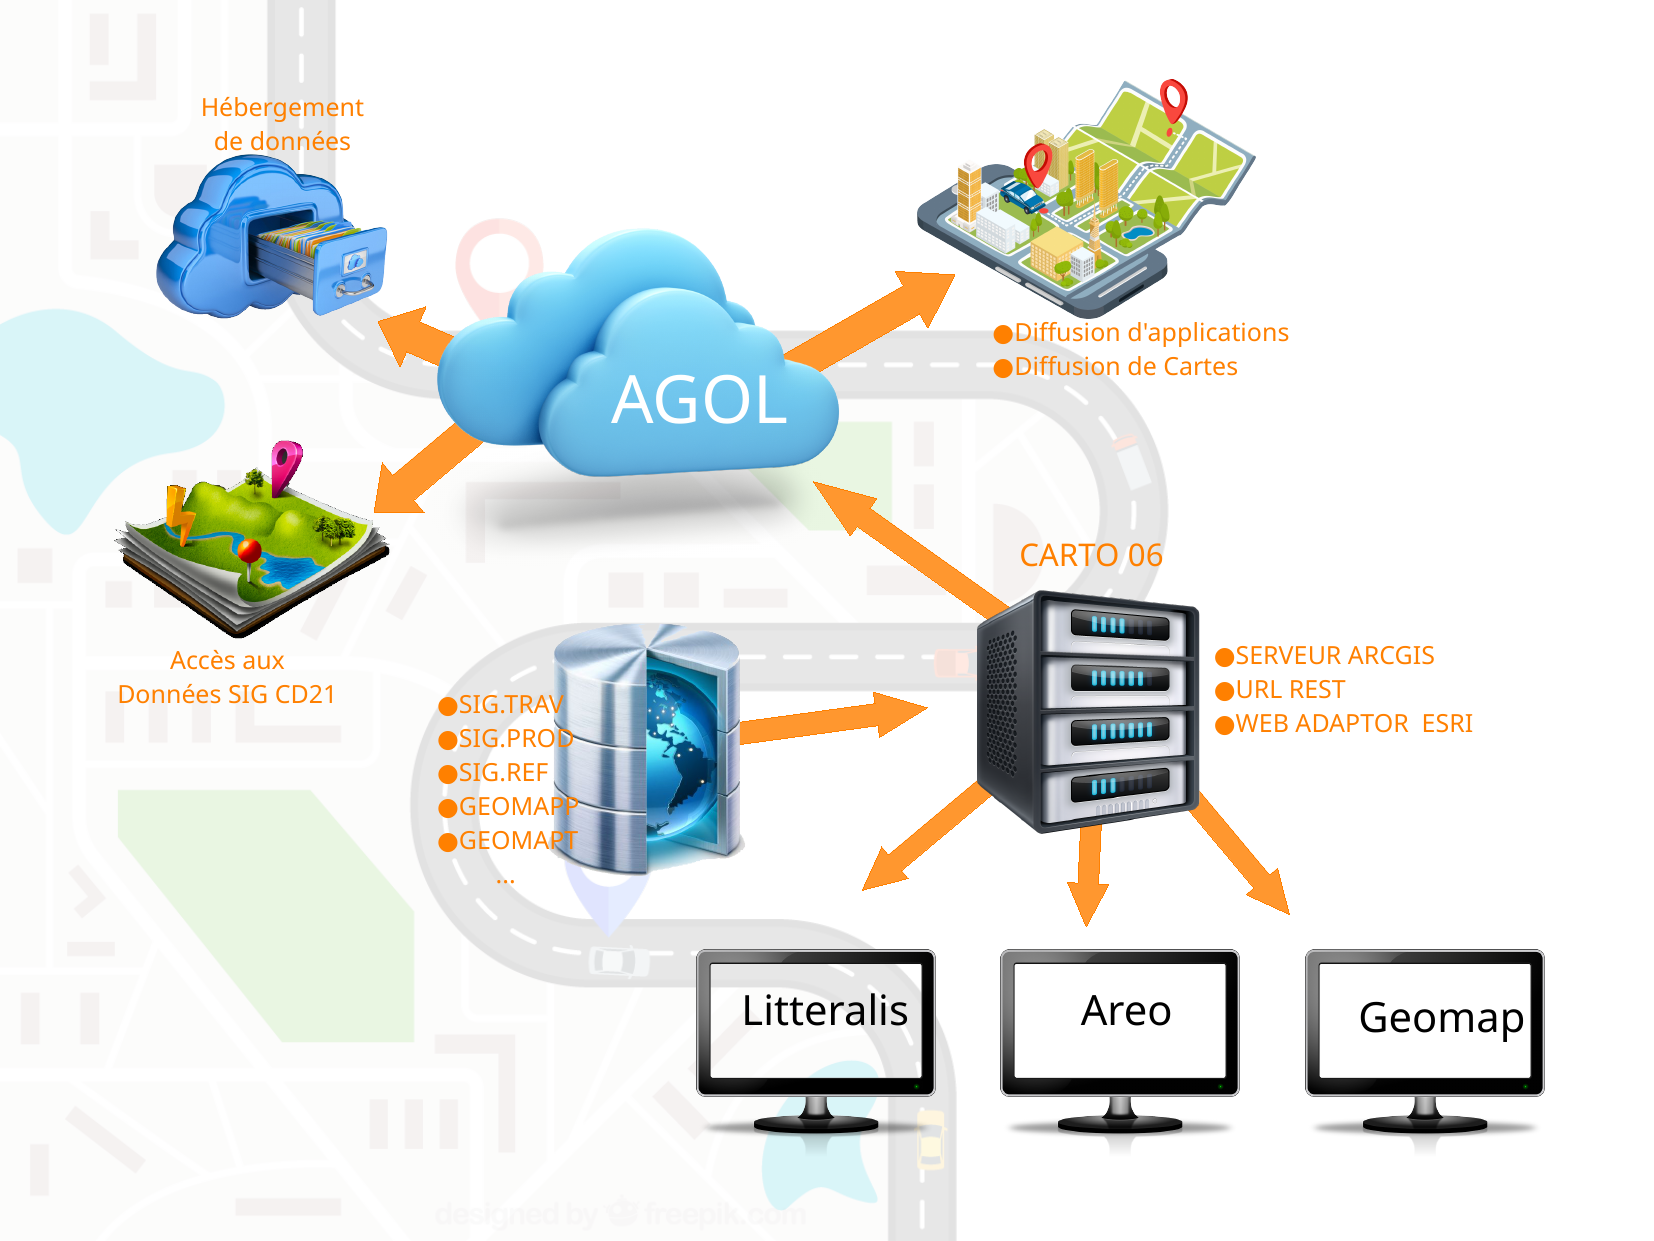

Hébergement
de données
●Diffusion d'applications
●Diffusion de Cartes
AGOL
CARTO 06
●SERVEUR ARCGIS
●URL REST
●WEB ADAPTOR ESRI
Accès aux
Données SIG CD21
●SIG.TRAV
●SIG.PROD
●SIG.REF
●GEOMAPP
●GEOMAPT
 ...
Litteralis
Areo
Geomap